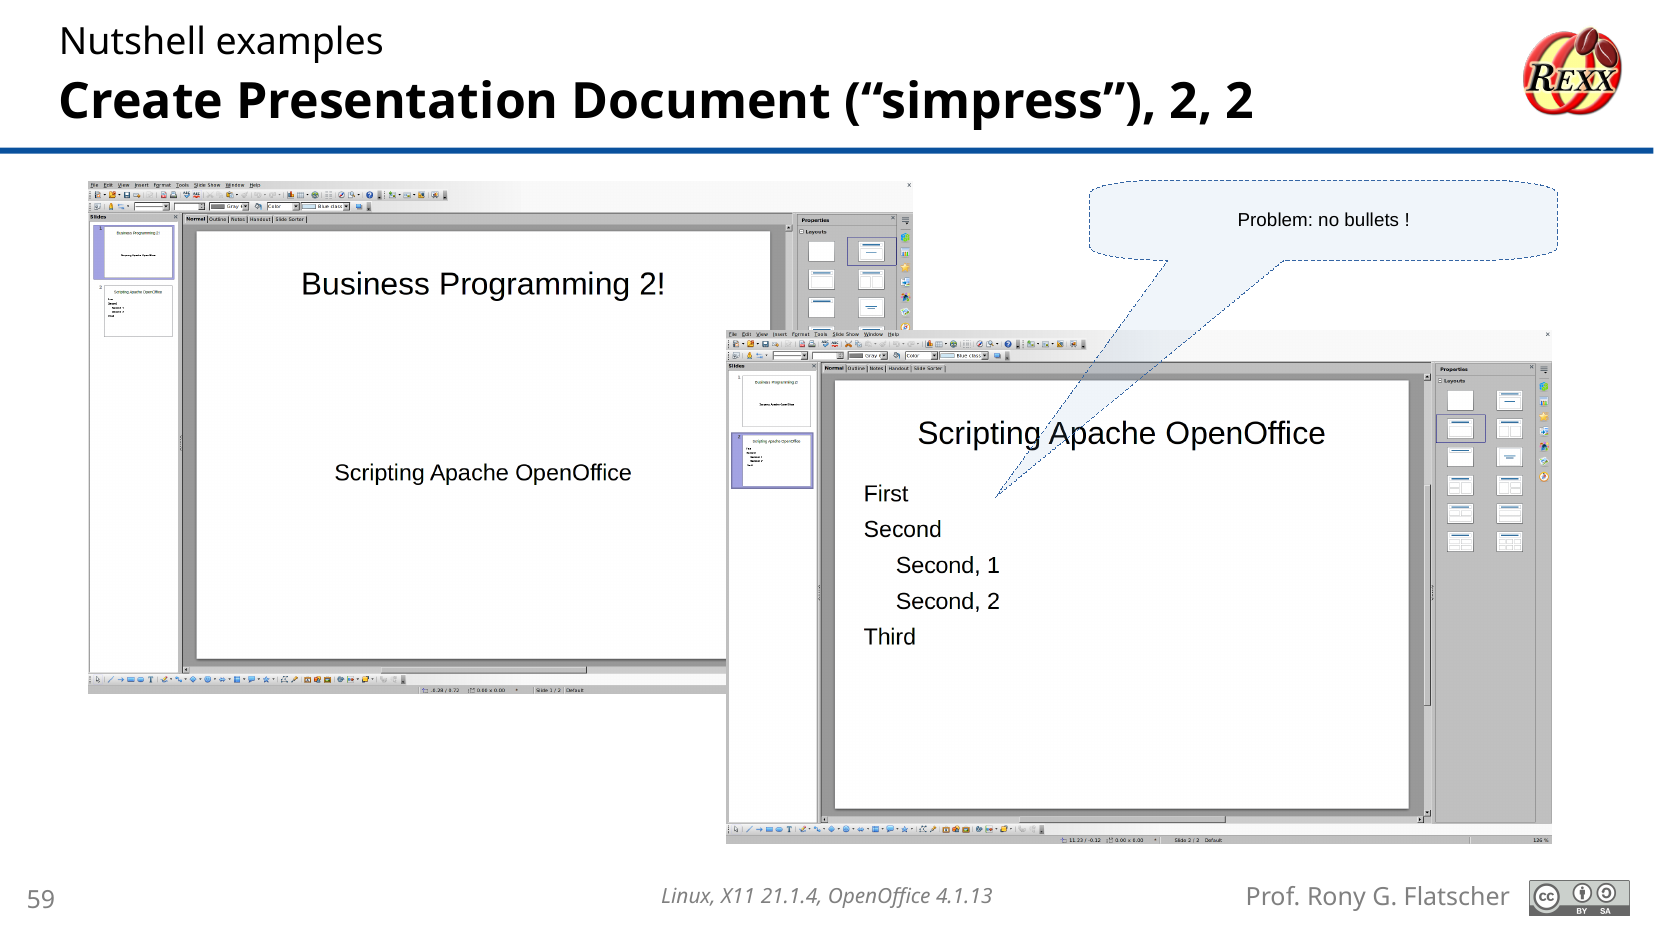

# Nutshell examples Create Presentation Document (“simpress”), 2, 2
Problem: no bullets !
Linux, X11 21.1.4, OpenOffice 4.1.13